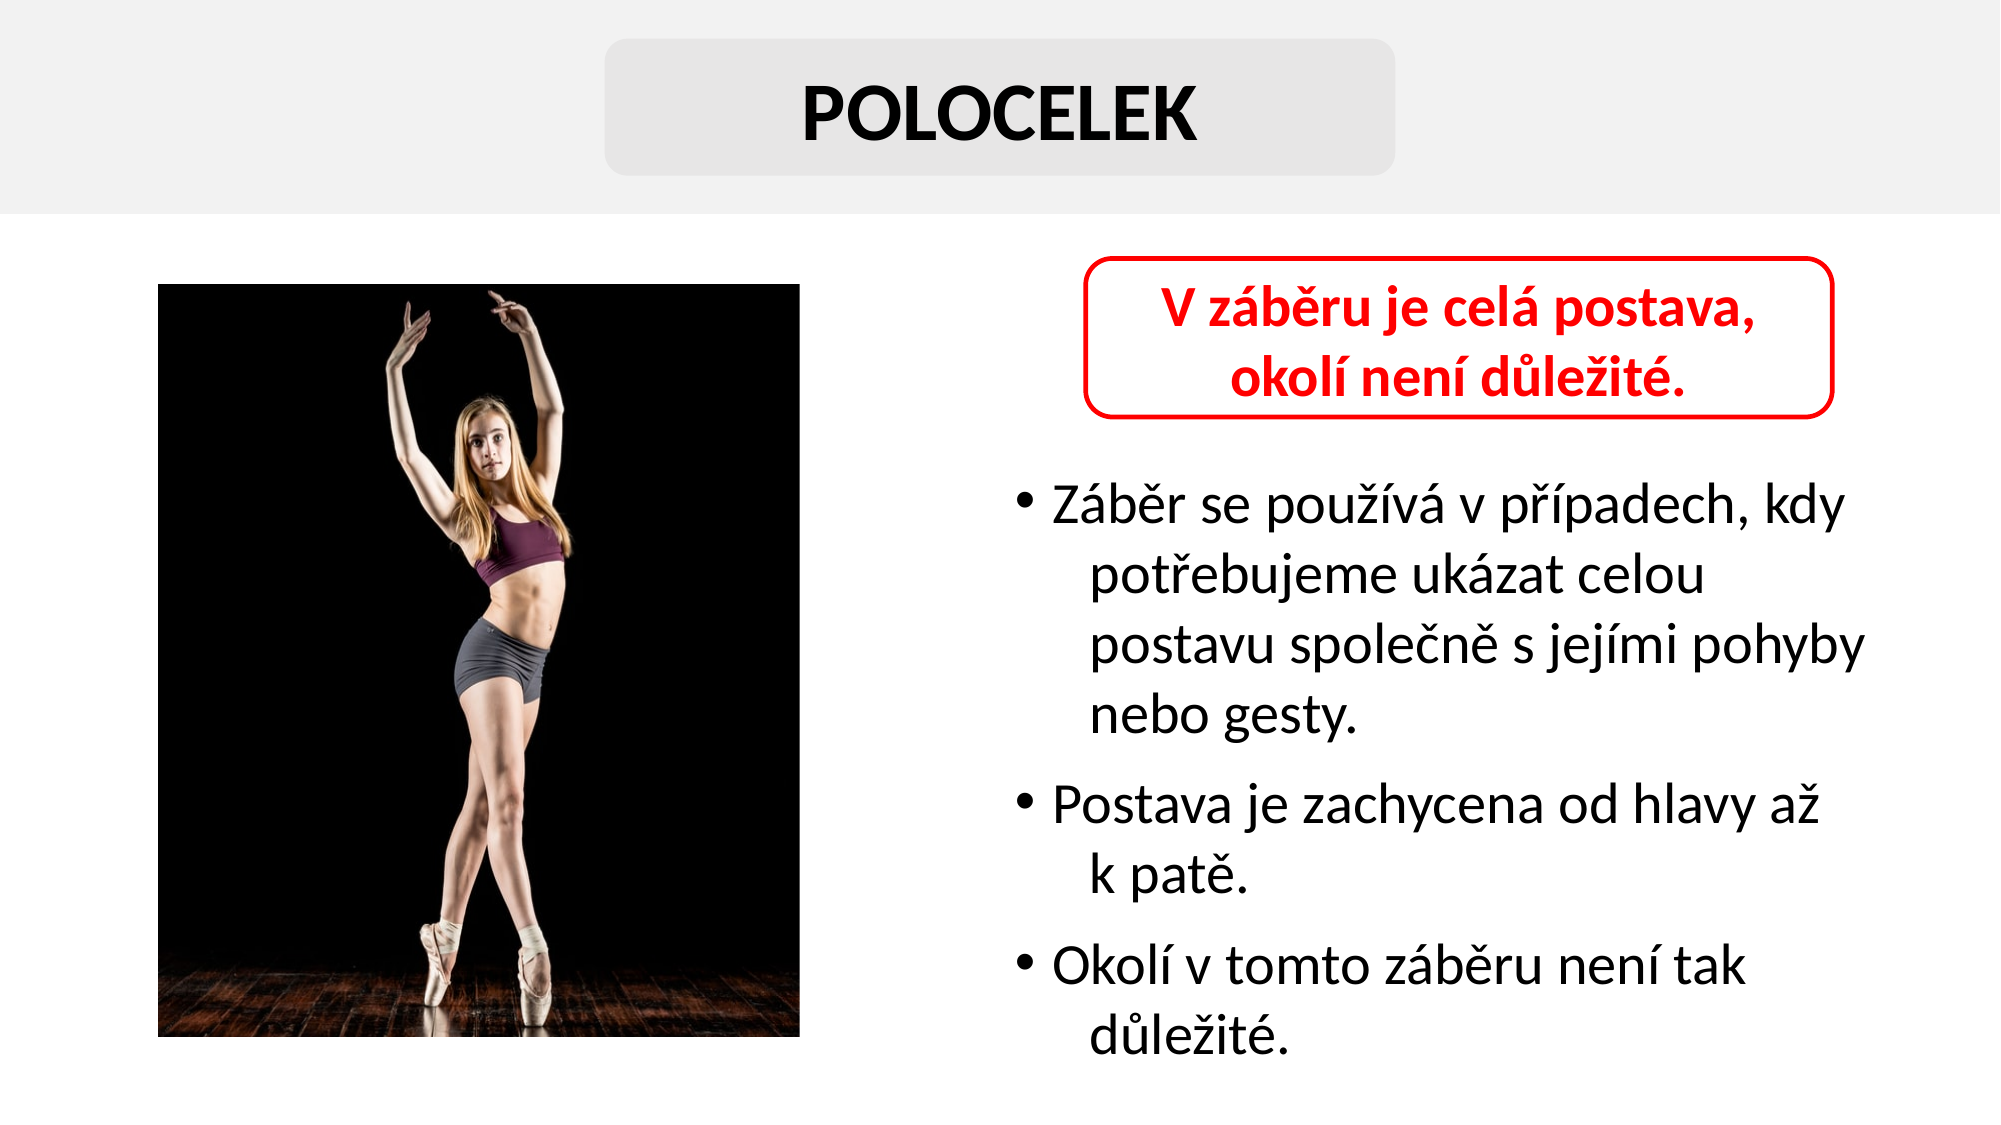

POLOCELEK
V záběru je celá postava,
okolí není důležité.
Záběr se používá v případech, kdy potřebujeme ukázat celou postavu společně s jejími pohyby nebo gesty.
Postava je zachycena od hlavy až
k patě.
Okolí v tomto záběru není tak důležité.